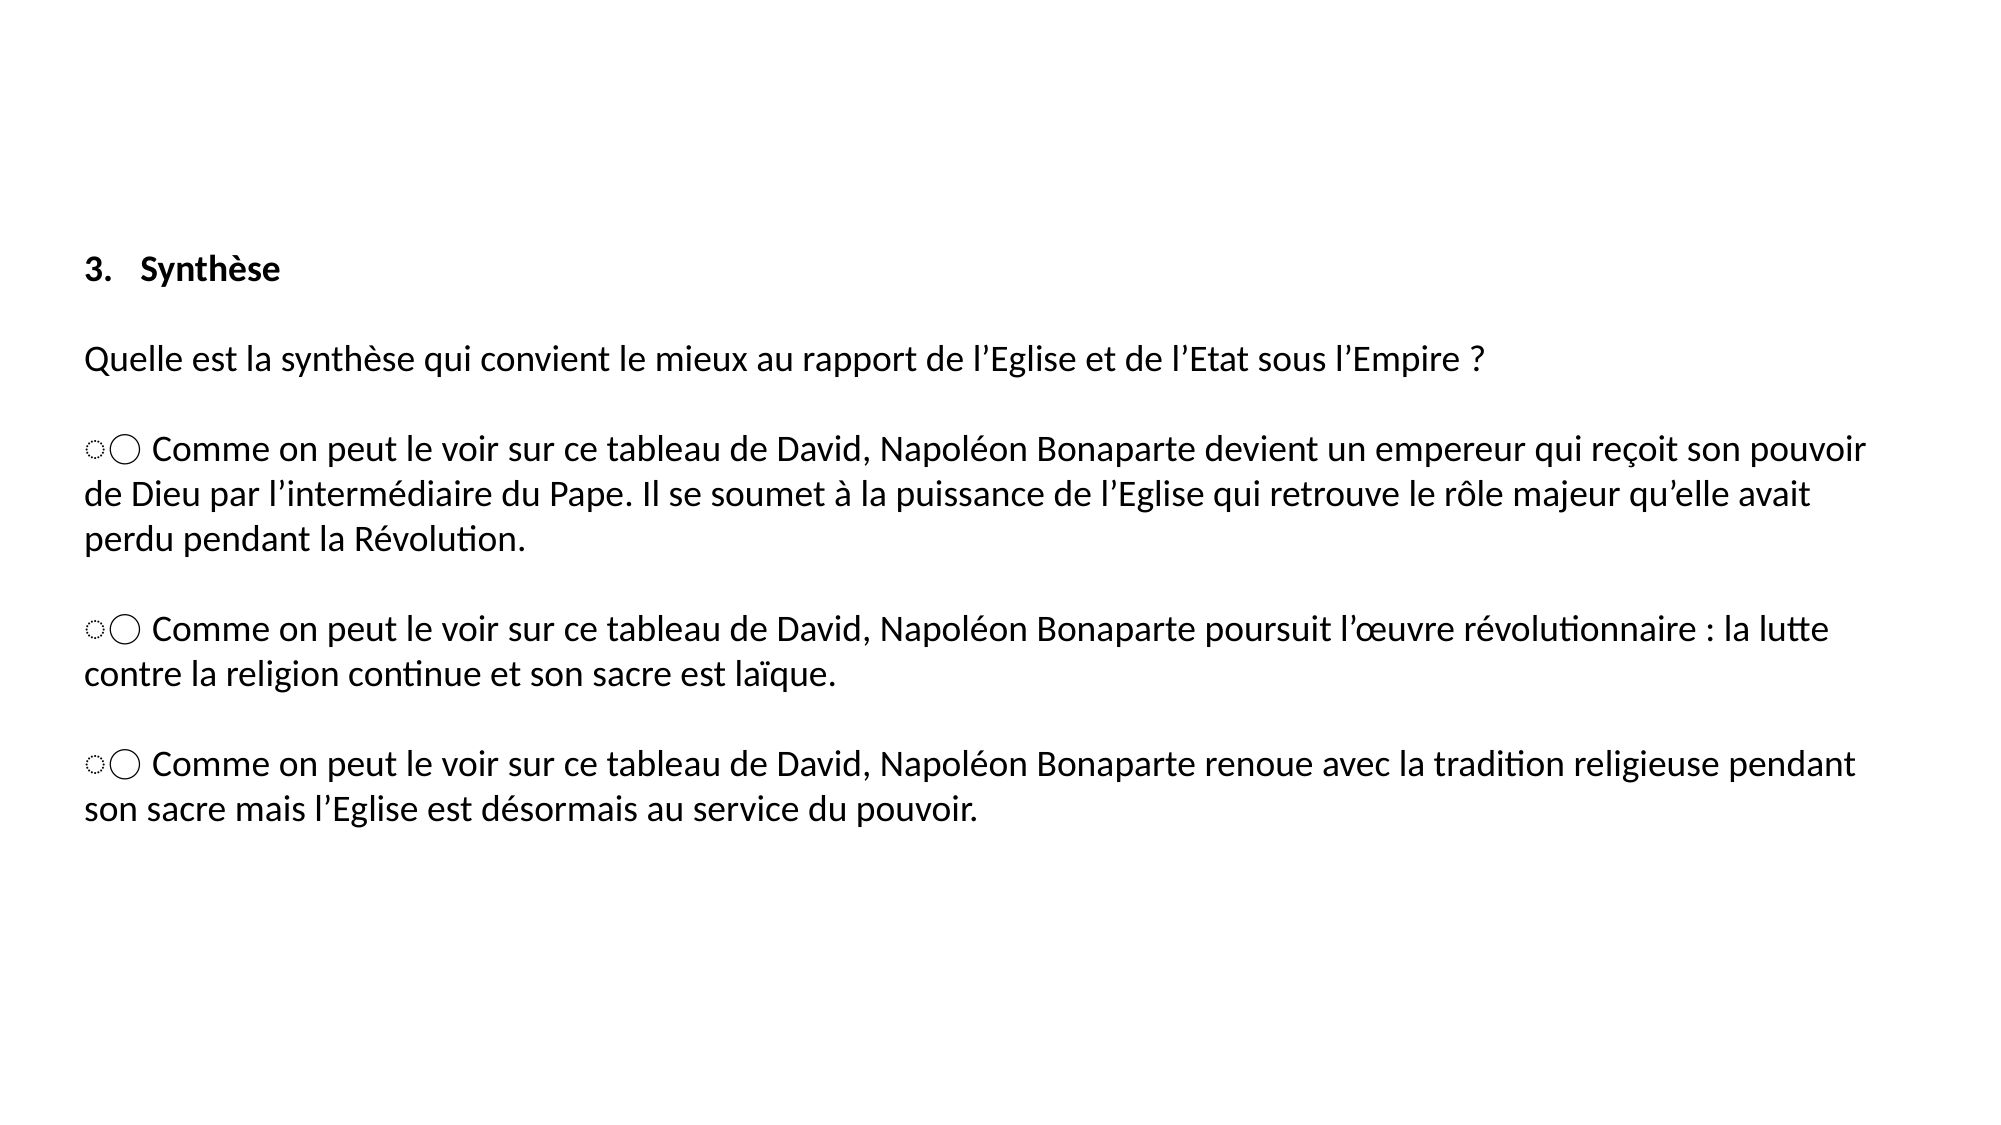

Synthèse
Quelle est la synthèse qui convient le mieux au rapport de l’Eglise et de l’Etat sous l’Empire ?
⃝ Comme on peut le voir sur ce tableau de David, Napoléon Bonaparte devient un empereur qui reçoit son pouvoir de Dieu par l’intermédiaire du Pape. Il se soumet à la puissance de l’Eglise qui retrouve le rôle majeur qu’elle avait perdu pendant la Révolution.
⃝ Comme on peut le voir sur ce tableau de David, Napoléon Bonaparte poursuit l’œuvre révolutionnaire : la lutte contre la religion continue et son sacre est laïque.
⃝ Comme on peut le voir sur ce tableau de David, Napoléon Bonaparte renoue avec la tradition religieuse pendant son sacre mais l’Eglise est désormais au service du pouvoir.